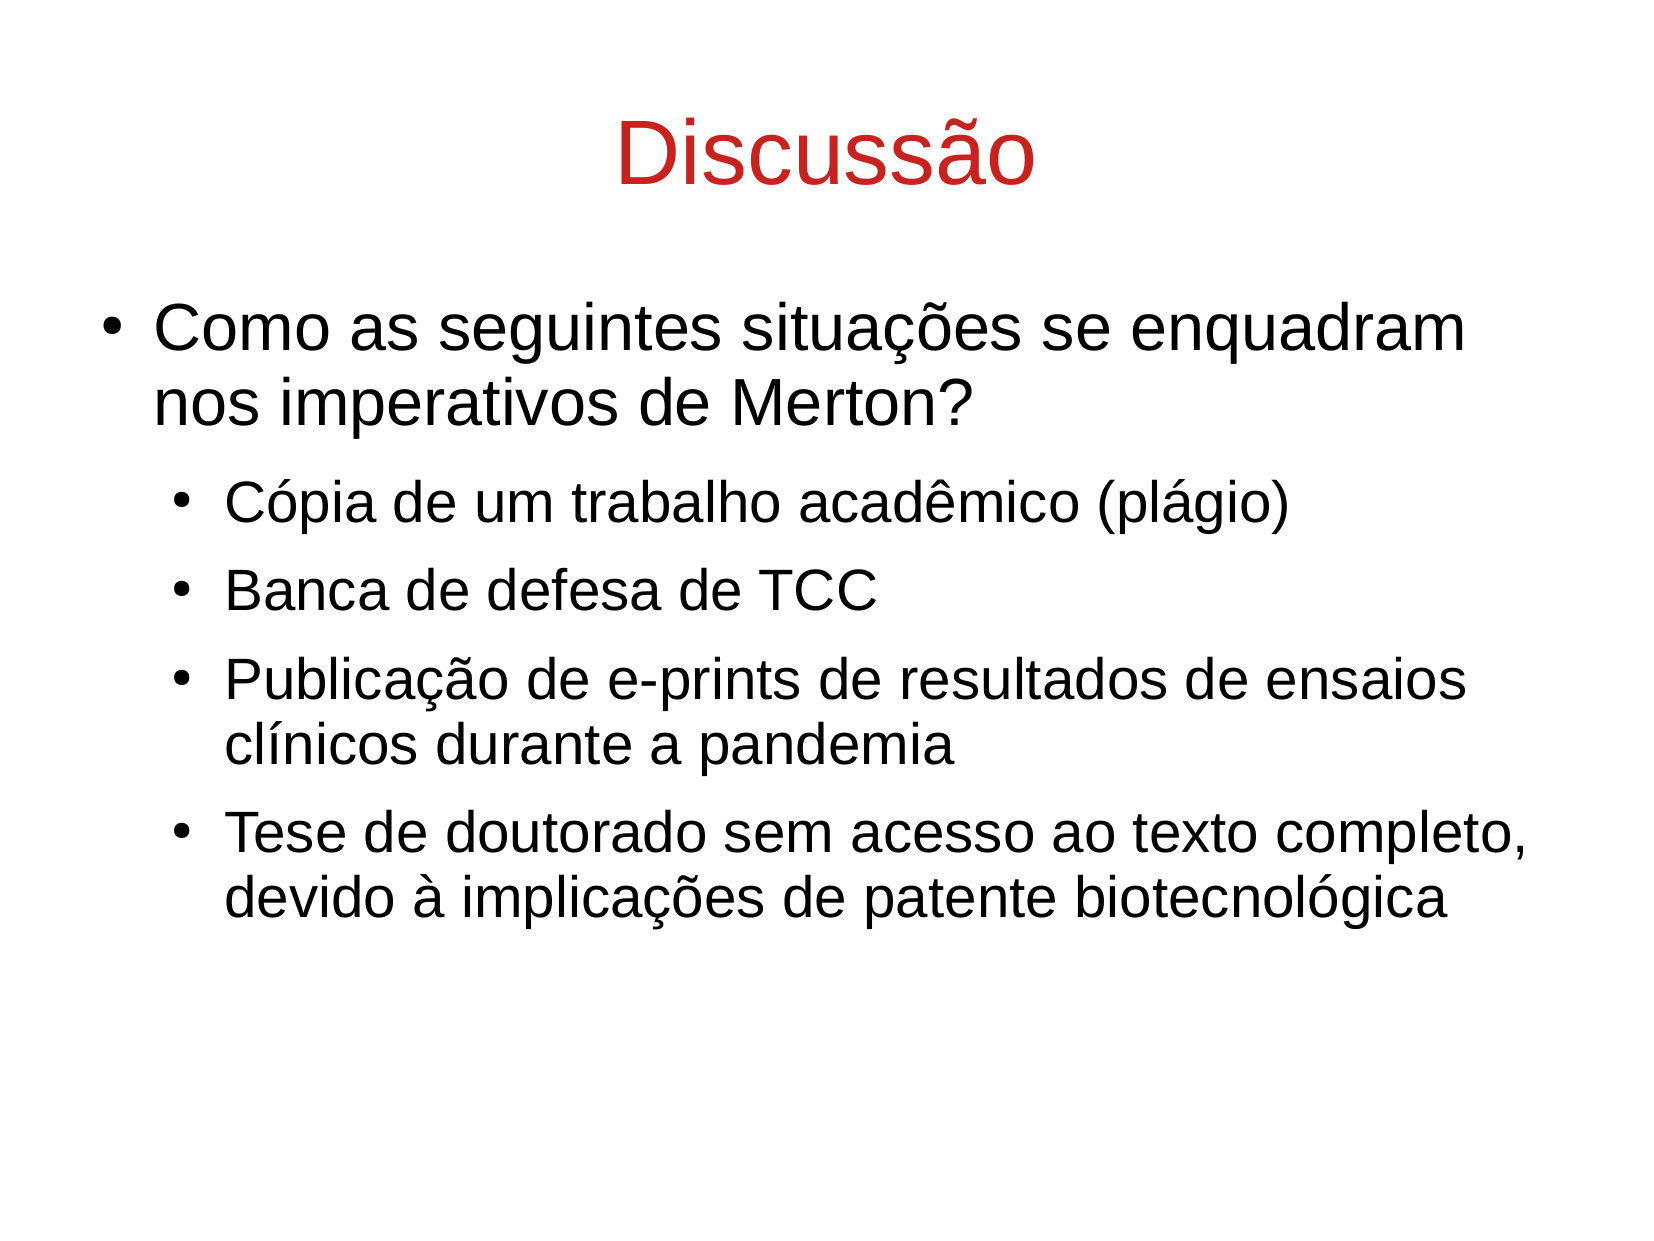

# Discussão
Como as seguintes situações se enquadram nos imperativos de Merton?
Cópia de um trabalho acadêmico (plágio)
Banca de defesa de TCC
Publicação de e-prints de resultados de ensaios clínicos durante a pandemia
Tese de doutorado sem acesso ao texto completo, devido à implicações de patente biotecnológica